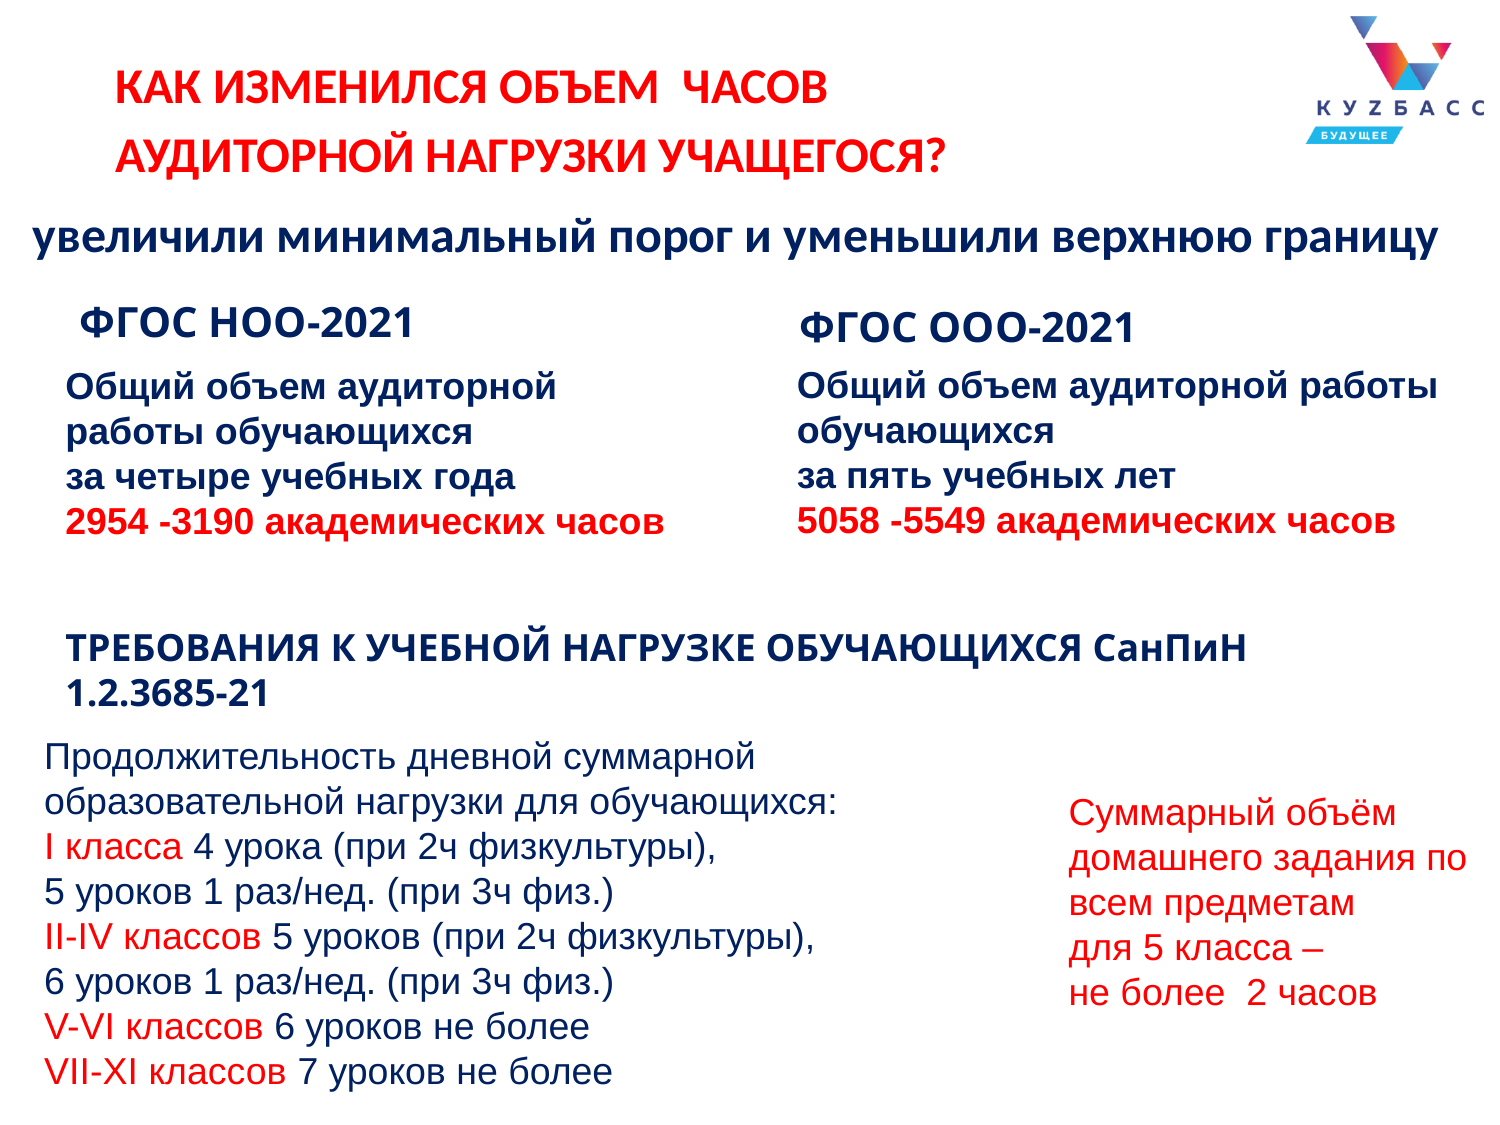

КАК ИЗМЕНИЛСЯ ОБЪЕМ ЧАСОВ
АУДИТОРНОЙ НАГРУЗКИ УЧАЩЕГОСЯ?
увеличили минимальный порог и уменьшили верхнюю границу
ФГОС НОО-2021
ФГОС ООО-2021
Общий объем аудиторной работы обучающихся
за пять учебных лет
5058 -5549 академических часов
Общий объем аудиторной работы обучающихся
за четыре учебных года
2954 -3190 академических часов
ТРЕБОВАНИЯ К УЧЕБНОЙ НАГРУЗКЕ ОБУЧАЮЩИХСЯ СанПиН 1.2.3685-21
Продолжительность дневной суммарной образовательной нагрузки для обучающихся:
I класса 4 урока (при 2ч физкультуры),
5 уроков 1 раз/нед. (при 3ч физ.)
II-IV классов 5 уроков (при 2ч физкультуры),
6 уроков 1 раз/нед. (при 3ч физ.)
V-VI классов 6 уроков не более
VII-XI классов 7 уроков не более
Суммарный объём домашнего задания по всем предметам
для 5 класса –
не более 2 часов